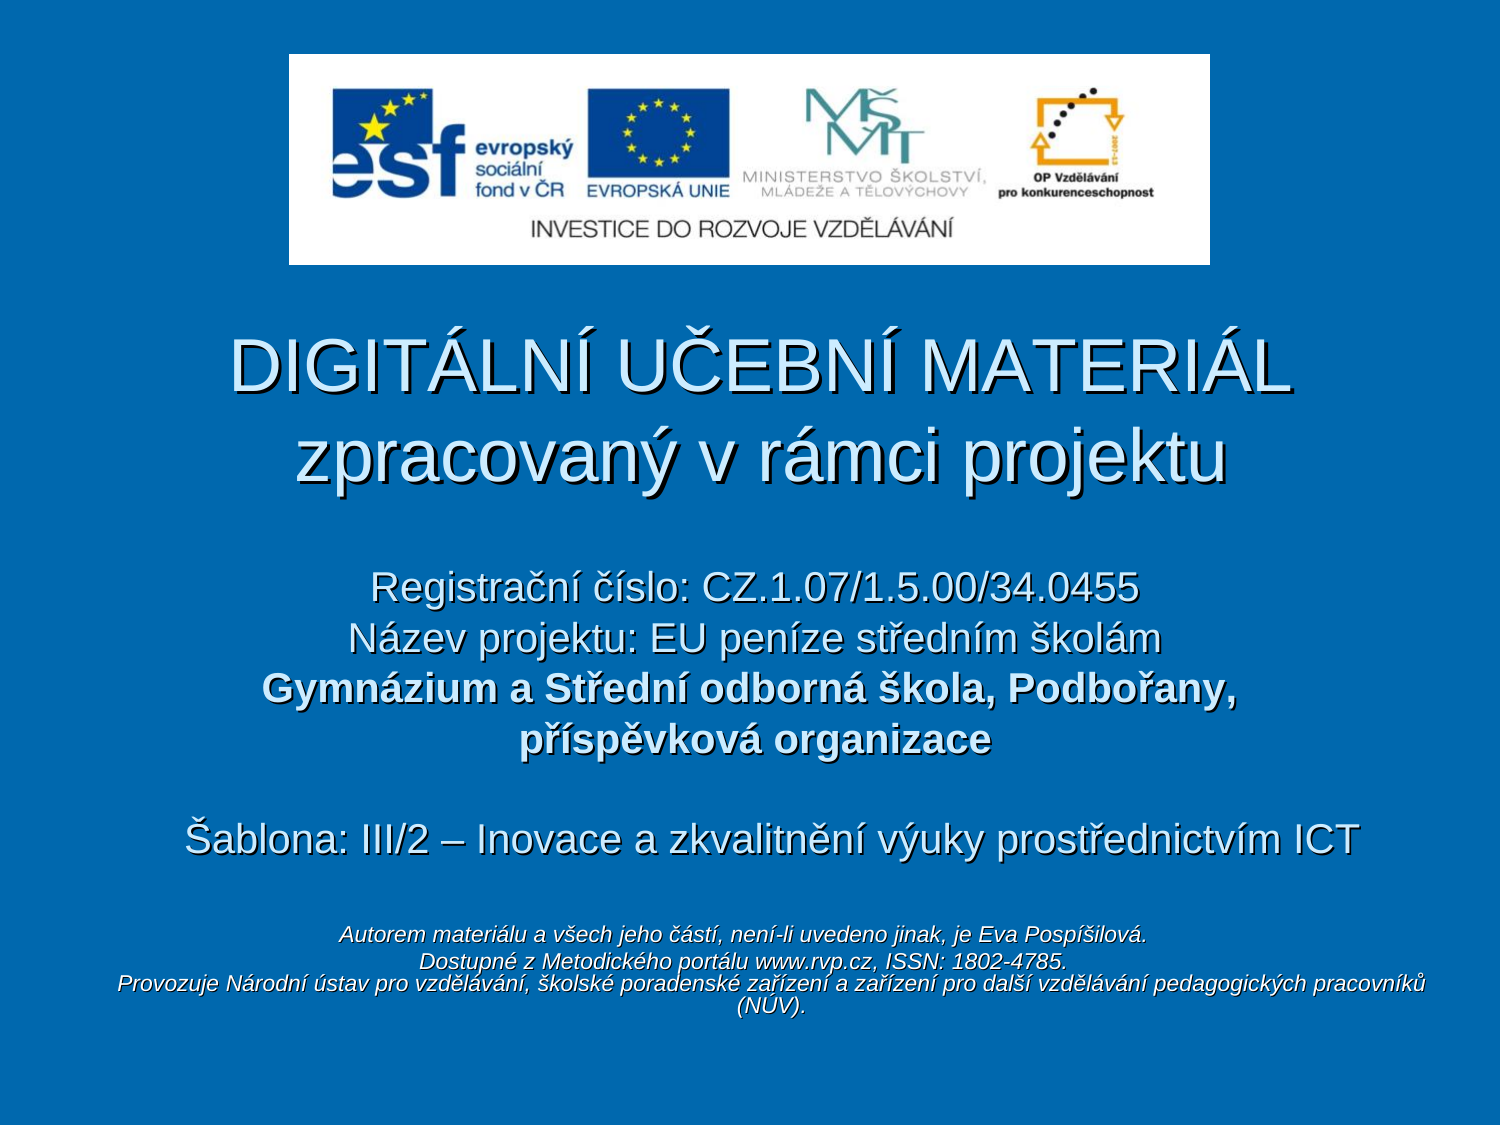

# DIGITÁLNÍ UČEBNÍ MATERIÁL zpracovaný v rámci projektu
Registrační číslo: CZ.1.07/1.5.00/34.0455
Název projektu: EU peníze středním školám
Gymnázium a Střední odborná škola, Podbořany,
příspěvková organizace
 Šablona: III/2 – Inovace a zkvalitnění výuky prostřednictvím ICT
Autorem materiálu a všech jeho částí, není-li uvedeno jinak, je Eva Pospíšilová.
Dostupné z Metodického portálu www.rvp.cz, ISSN: 1802-4785.
Provozuje Národní ústav pro vzdělávání, školské poradenské zařízení a zařízení pro další vzdělávání pedagogických pracovníků (NÚV).